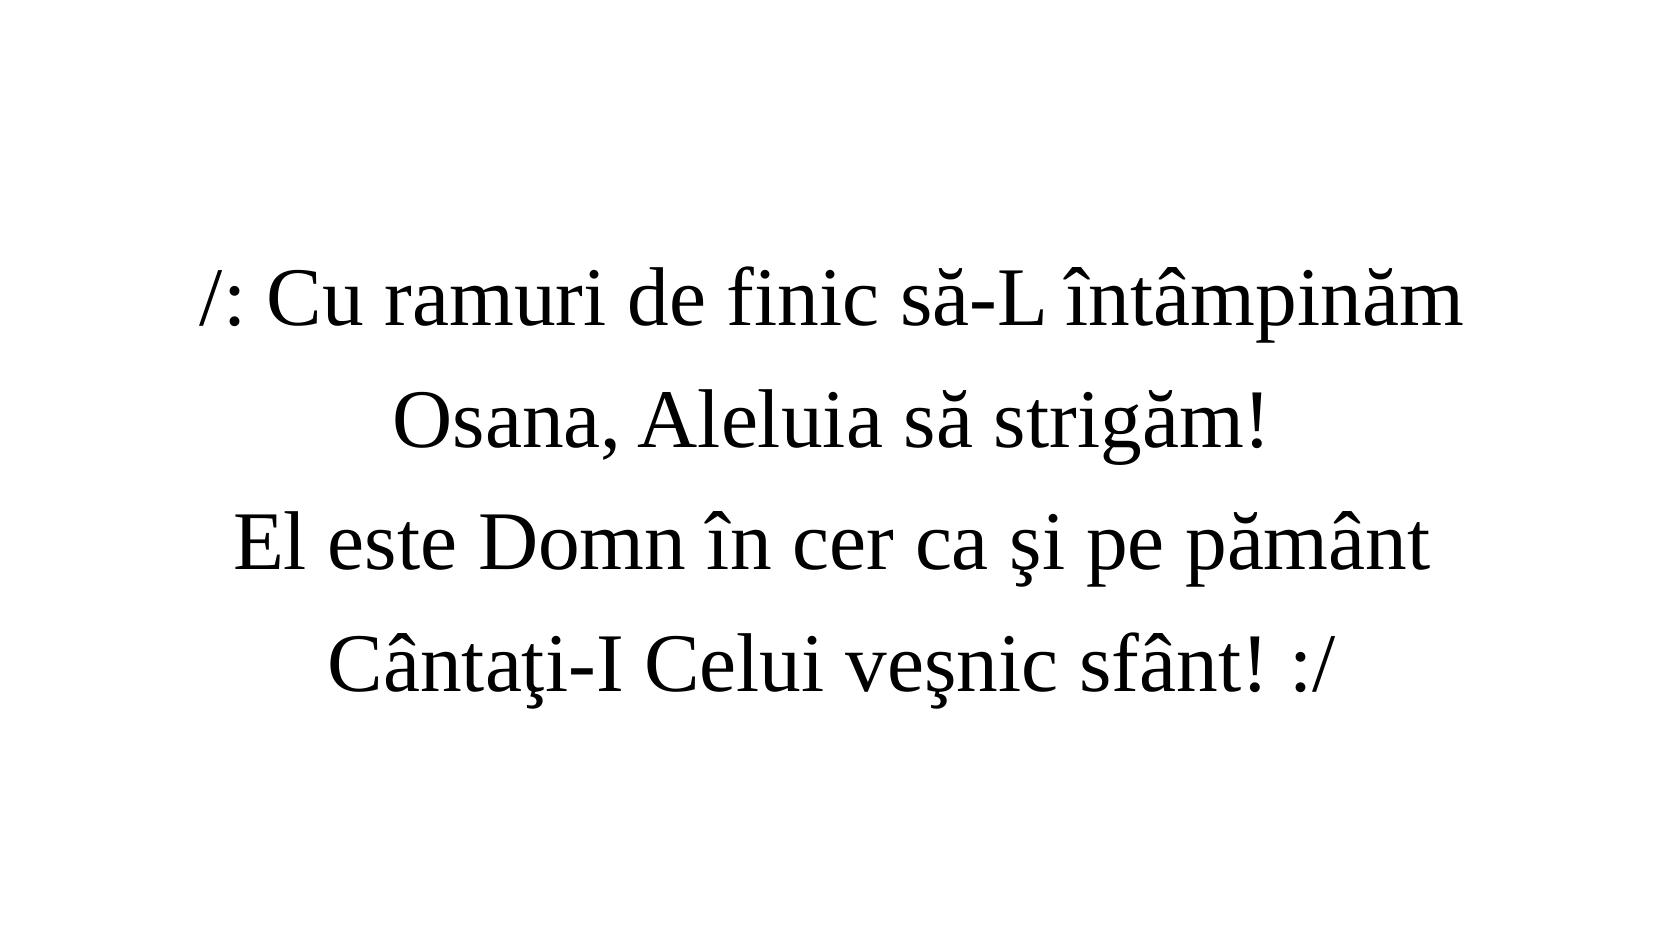

# /: Cu ramuri de finic să-L întâmpinăm
Osana, Aleluia să strigăm!
El este Domn în cer ca şi pe pământ
Cântaţi-I Celui veşnic sfânt! :/